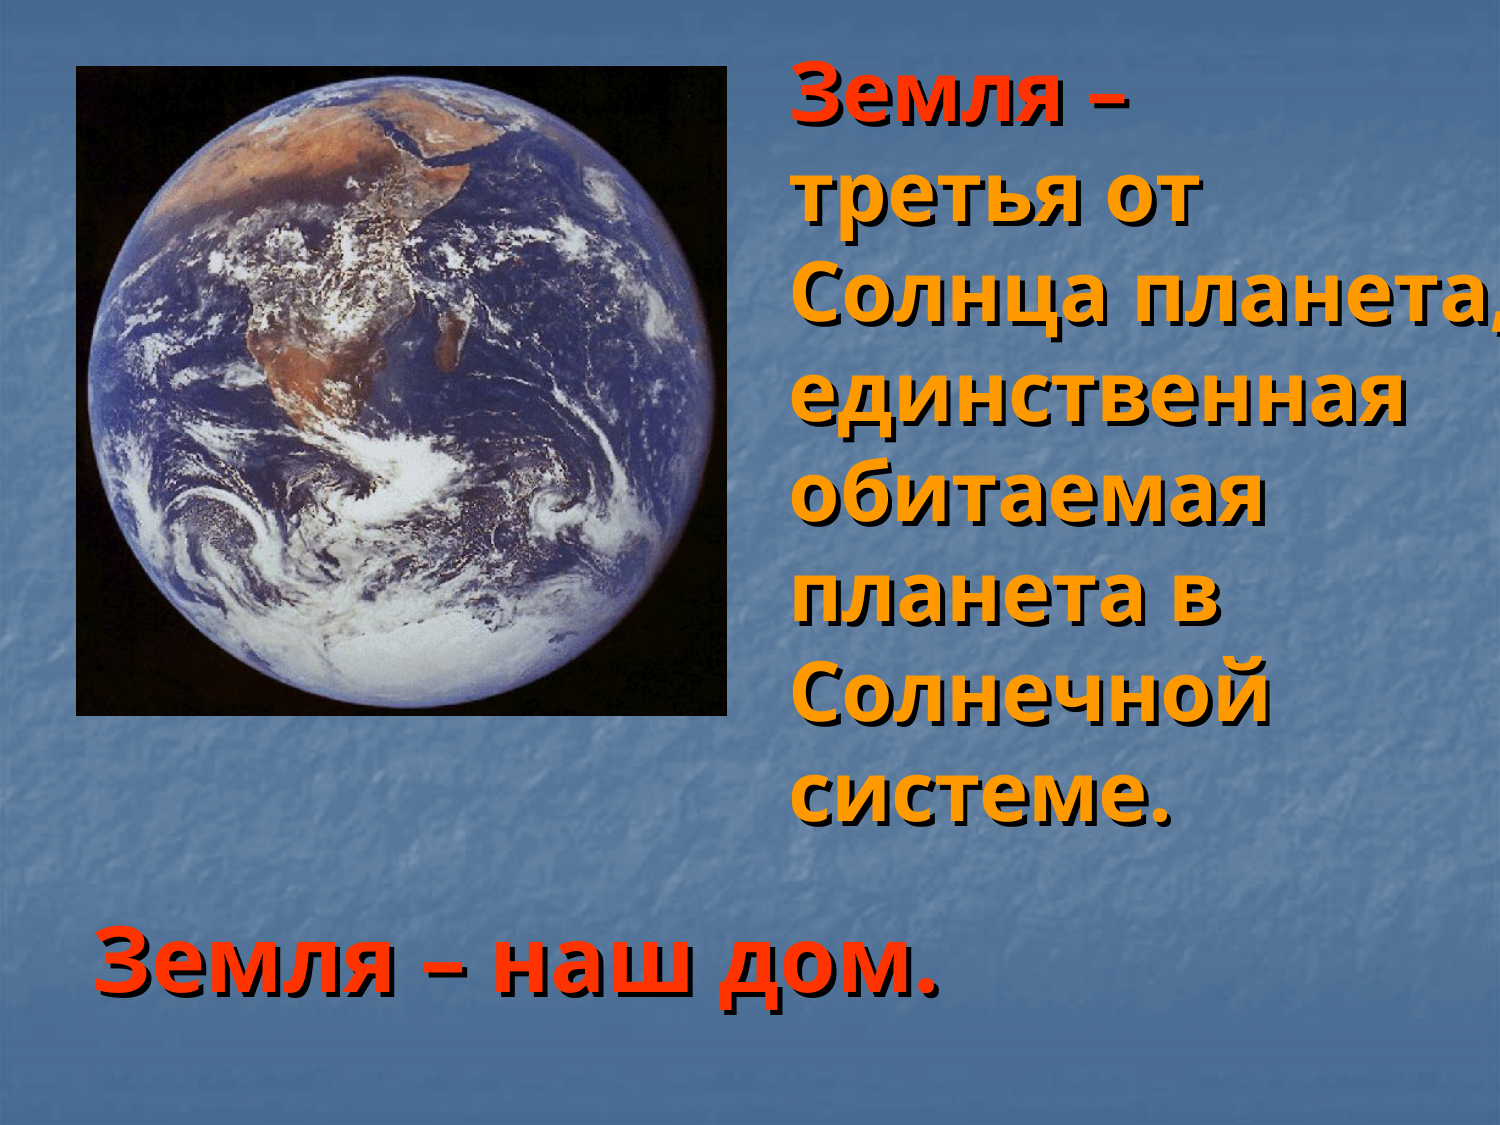

Земля –
третья от
Солнца планета,
единственная
обитаемая
планета в
Солнечной
системе.
Земля – наш дом.